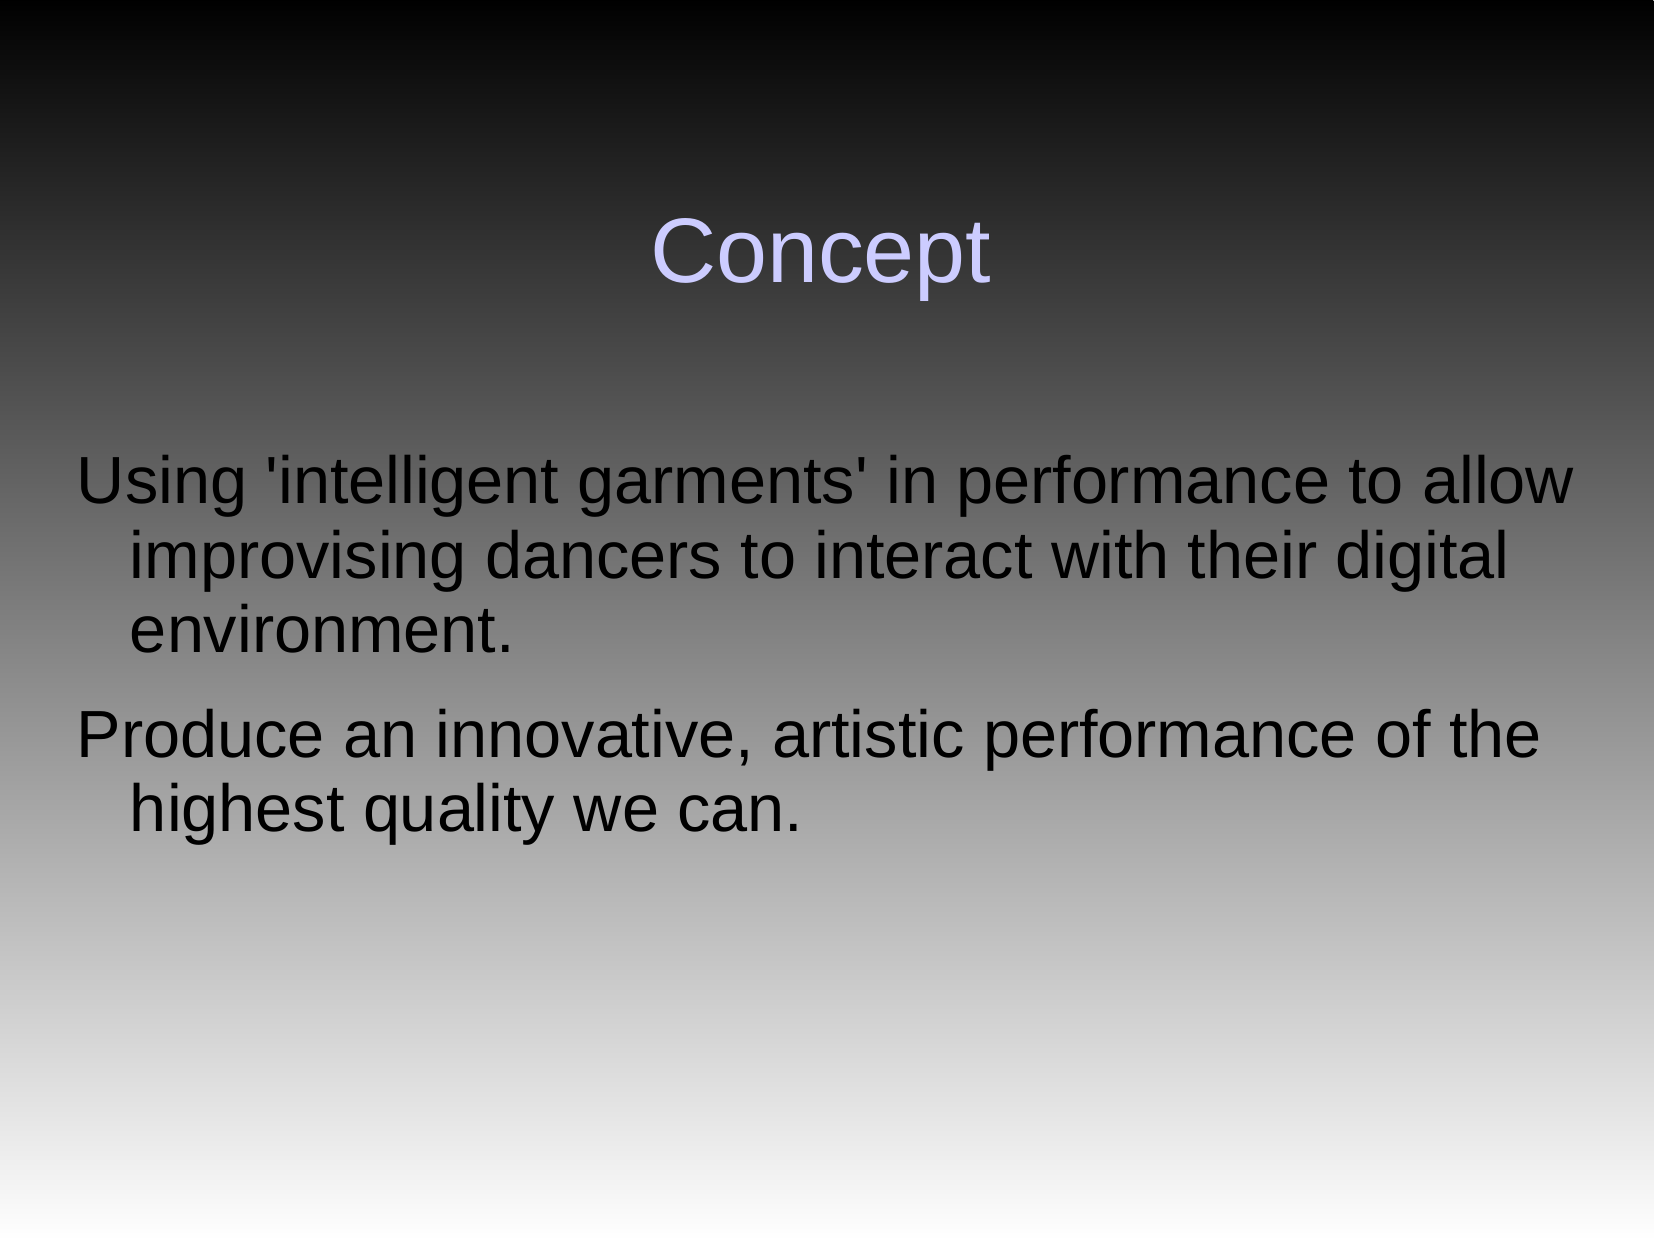

# Concept
Using 'intelligent garments' in performance to allow improvising dancers to interact with their digital environment.
Produce an innovative, artistic performance of the highest quality we can.